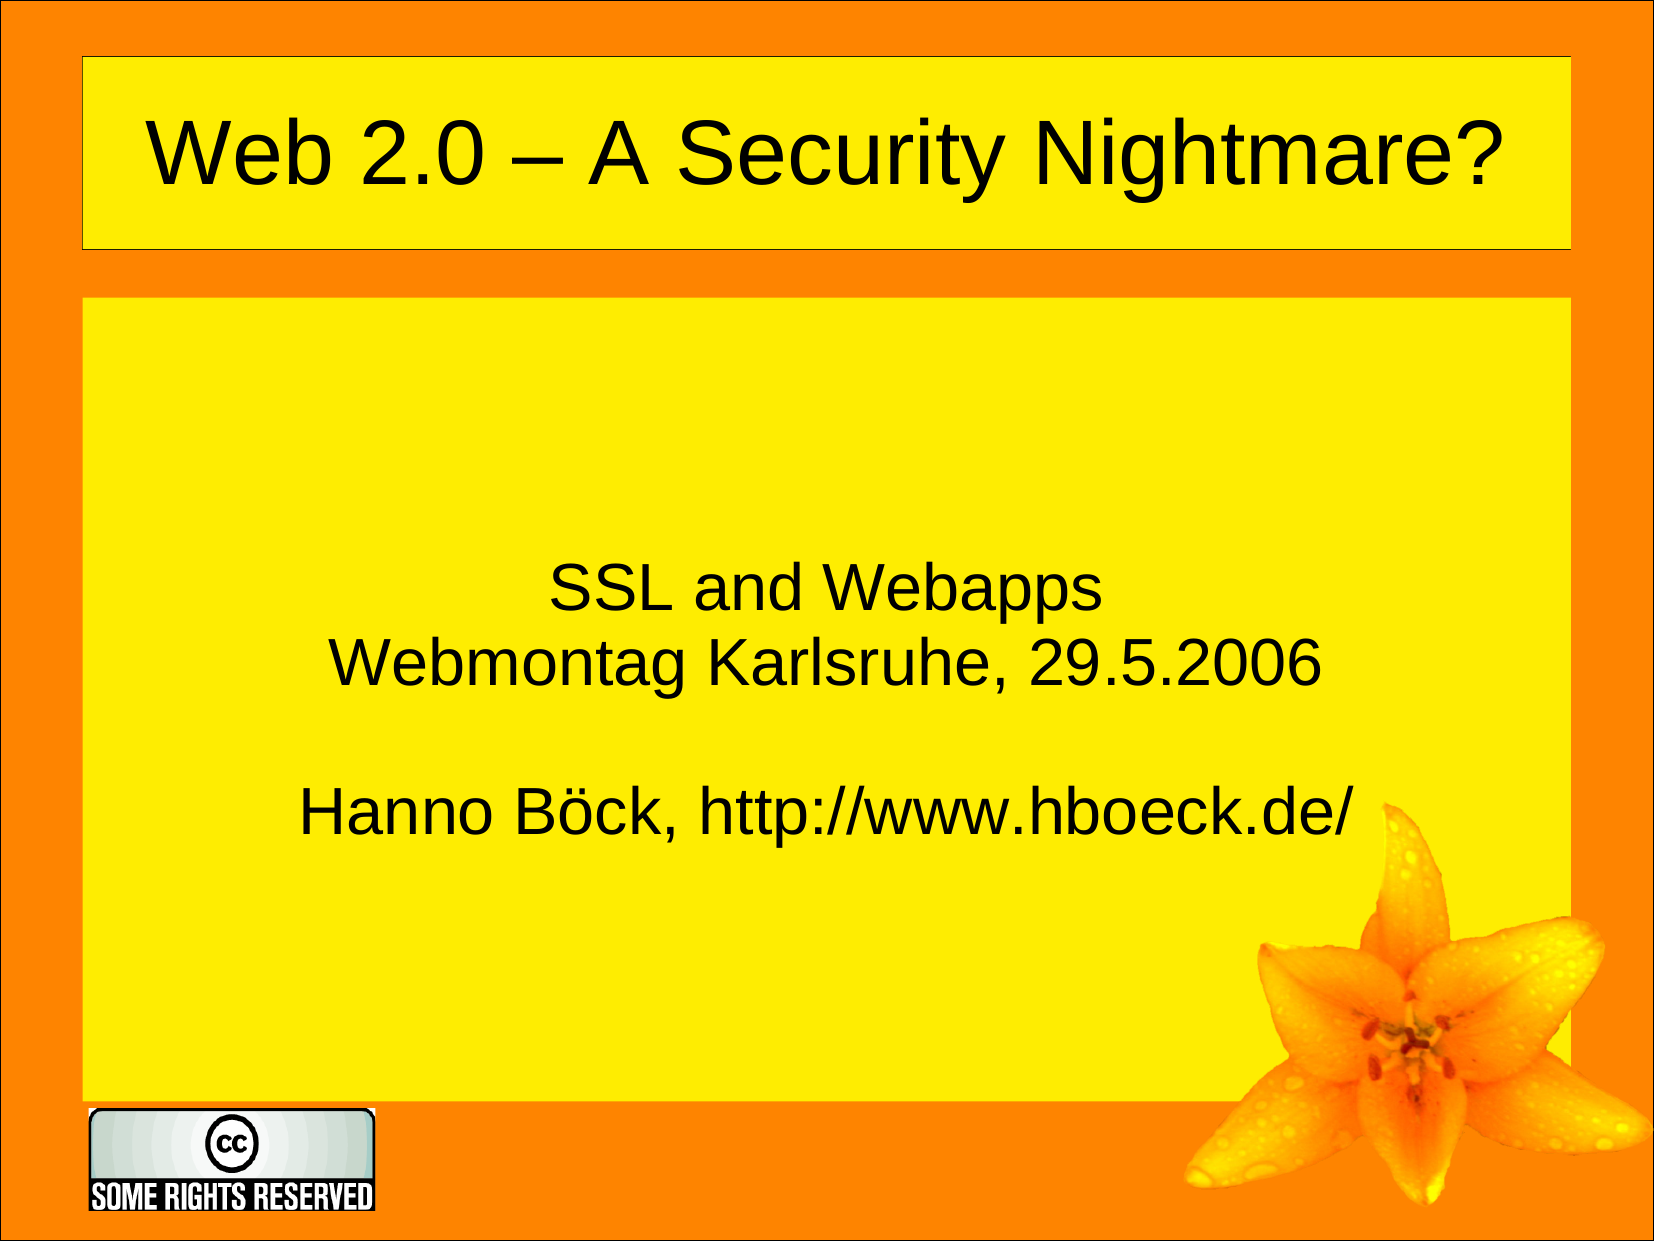

# Web 2.0 – A Security Nightmare?
SSL and Webapps
Webmontag Karlsruhe, 29.5.2006
Hanno Böck, http://www.hboeck.de/